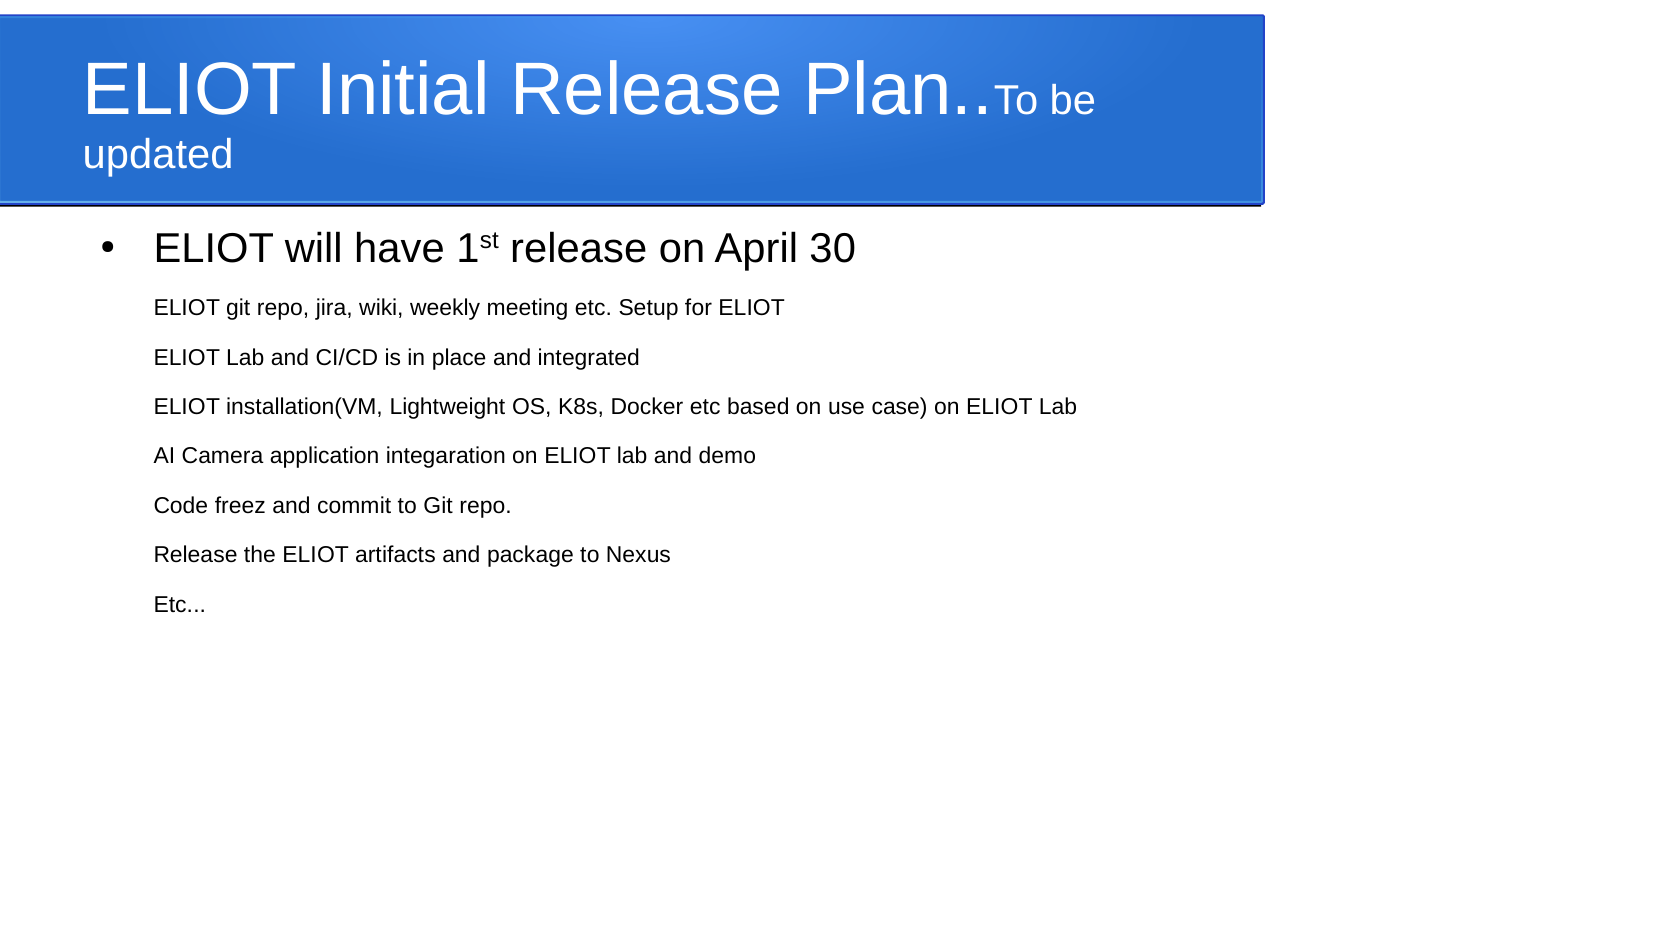

# ELIOT Initial Release Plan..To be updated
ELIOT will have 1st release on April 30
ELIOT git repo, jira, wiki, weekly meeting etc. Setup for ELIOT
ELIOT Lab and CI/CD is in place and integrated
ELIOT installation(VM, Lightweight OS, K8s, Docker etc based on use case) on ELIOT Lab
AI Camera application integaration on ELIOT lab and demo
Code freez and commit to Git repo.
Release the ELIOT artifacts and package to Nexus
Etc...